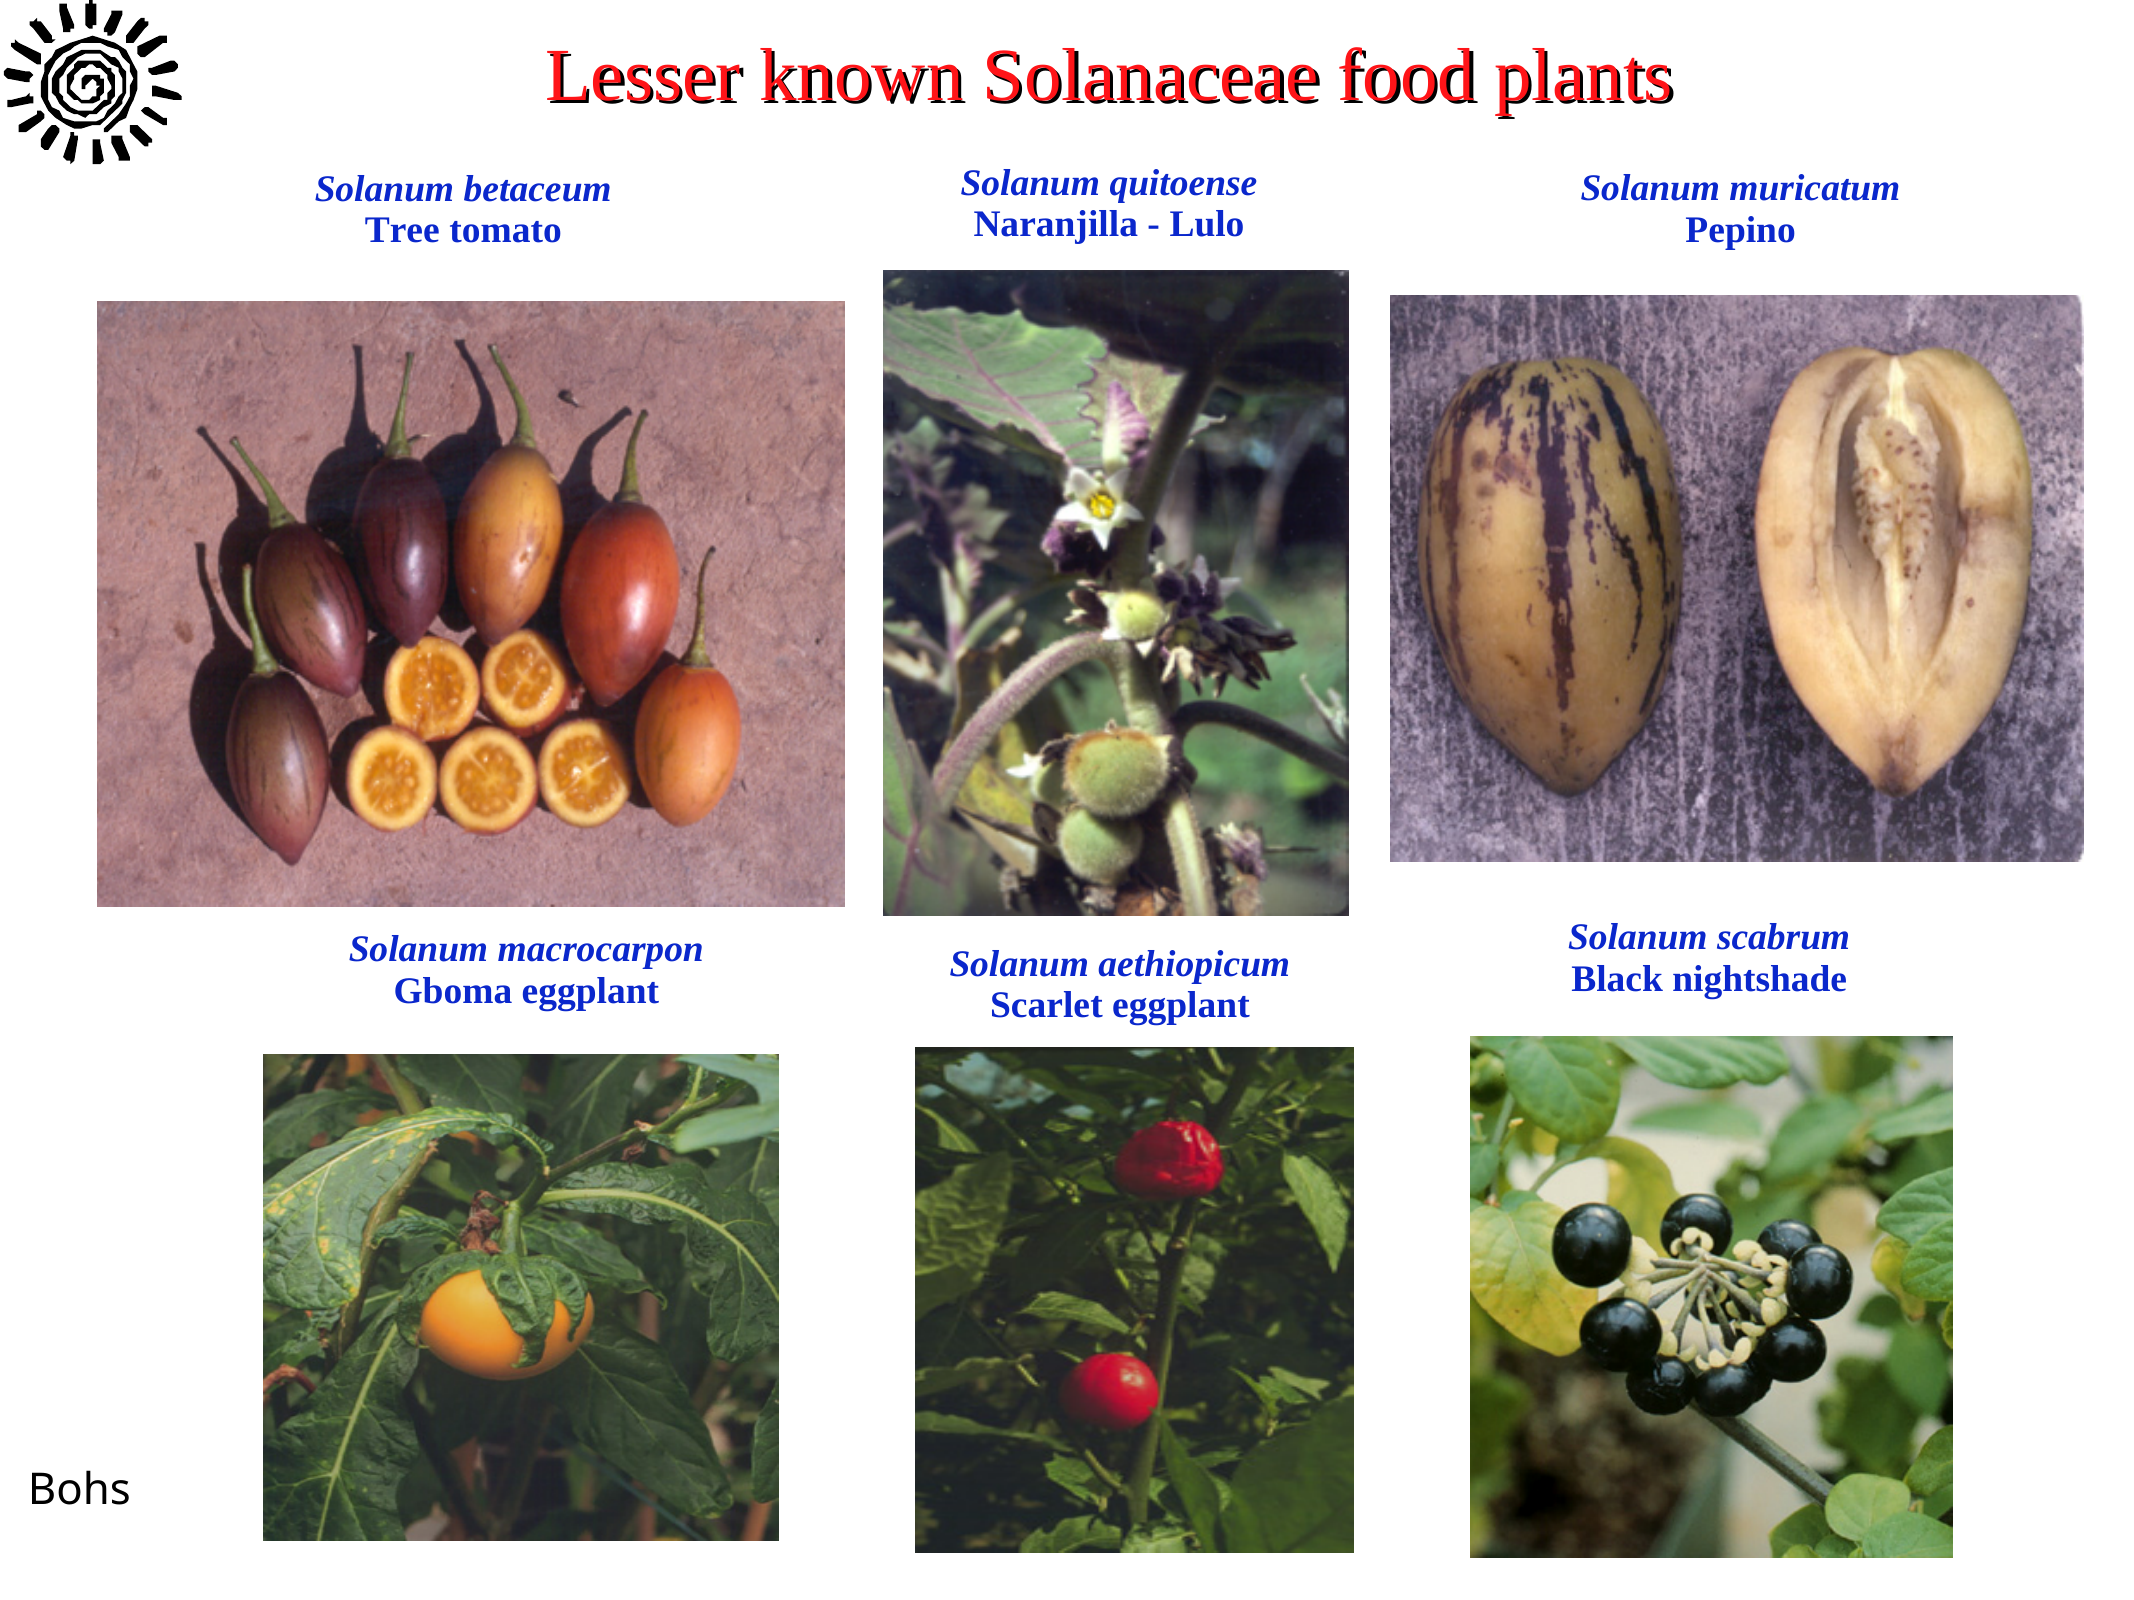

Lesser known Solanaceae food plants
Solanum quitoense
Naranjilla - Lulo
Solanum muricatum
Pepino
Solanum betaceum
Tree tomato
Solanum scabrum
Black nightshade
Solanum macrocarpon
Gboma eggplant
Solanum aethiopicum
Scarlet eggplant
Bohs